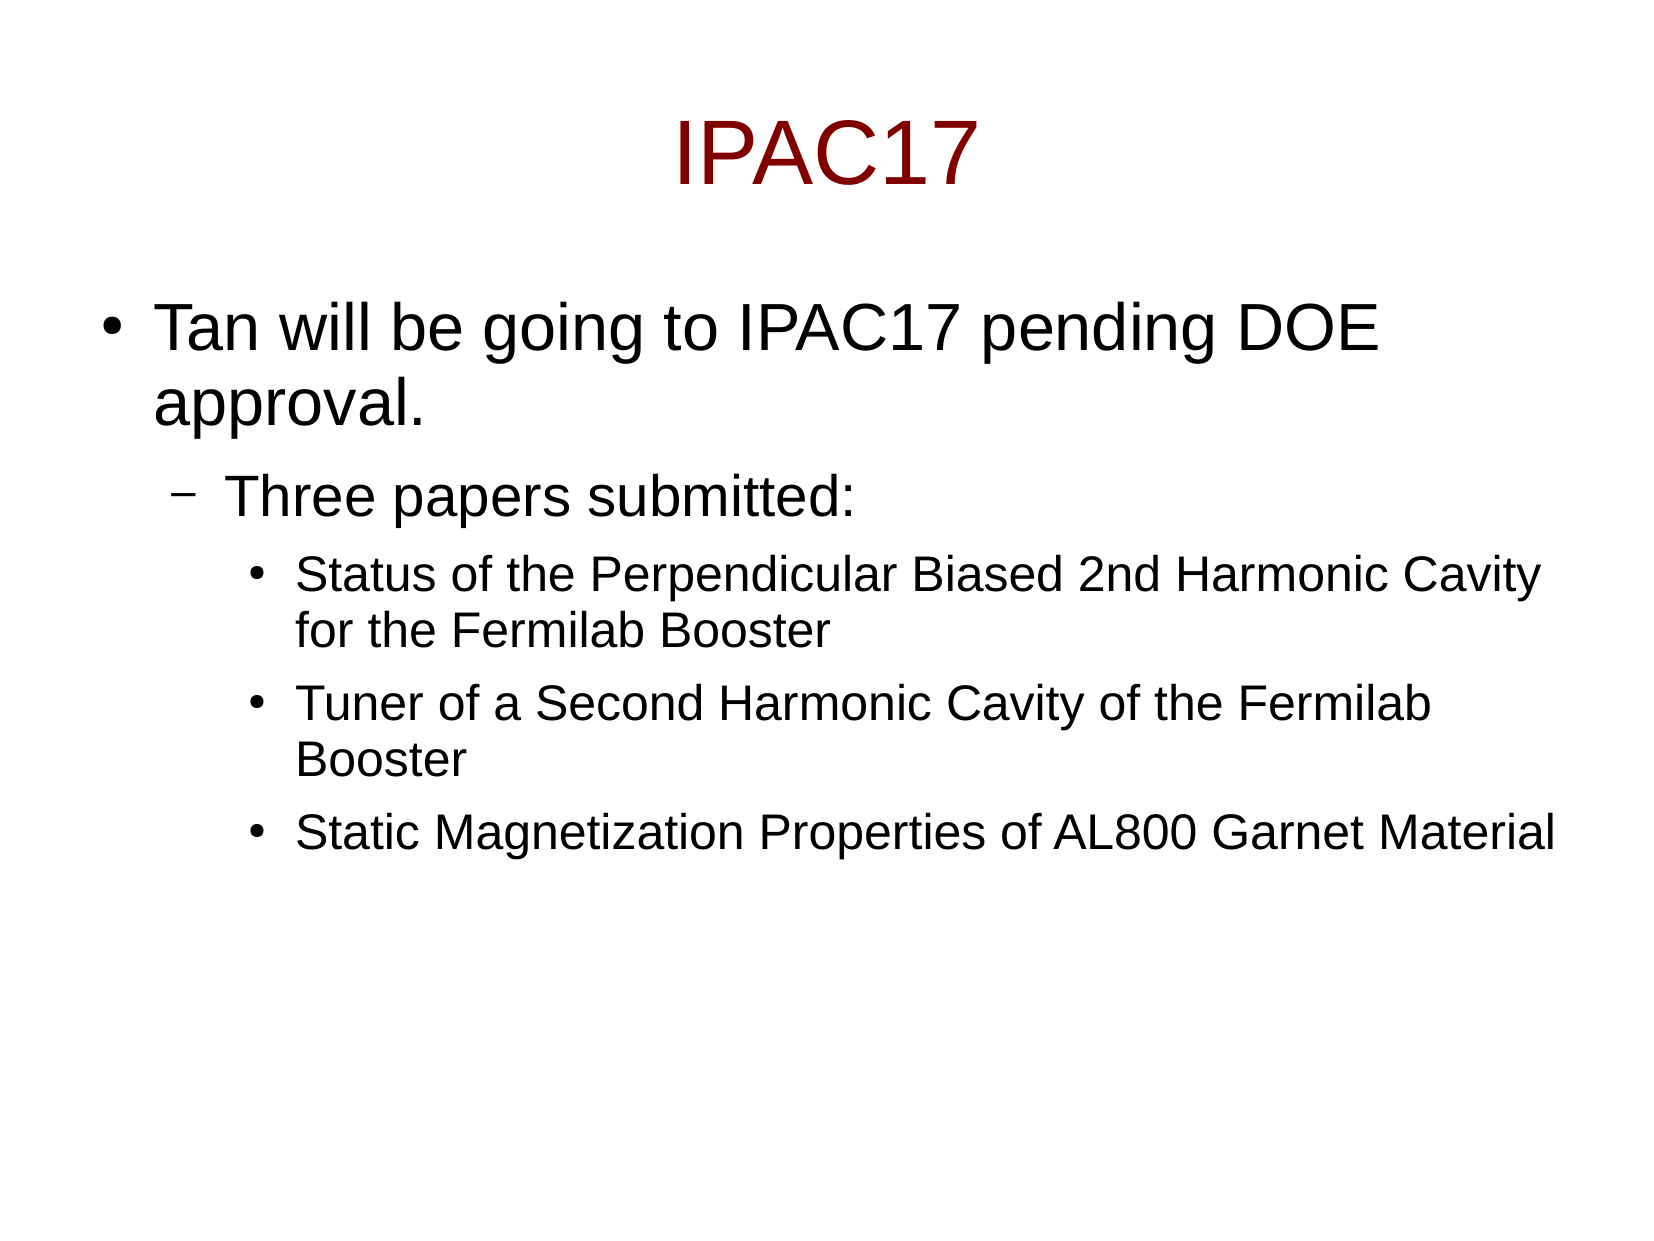

# IPAC17
Tan will be going to IPAC17 pending DOE approval.
Three papers submitted:
Status of the Perpendicular Biased 2nd Harmonic Cavity for the Fermilab Booster
Tuner of a Second Harmonic Cavity of the Fermilab Booster
Static Magnetization Properties of AL800 Garnet Material